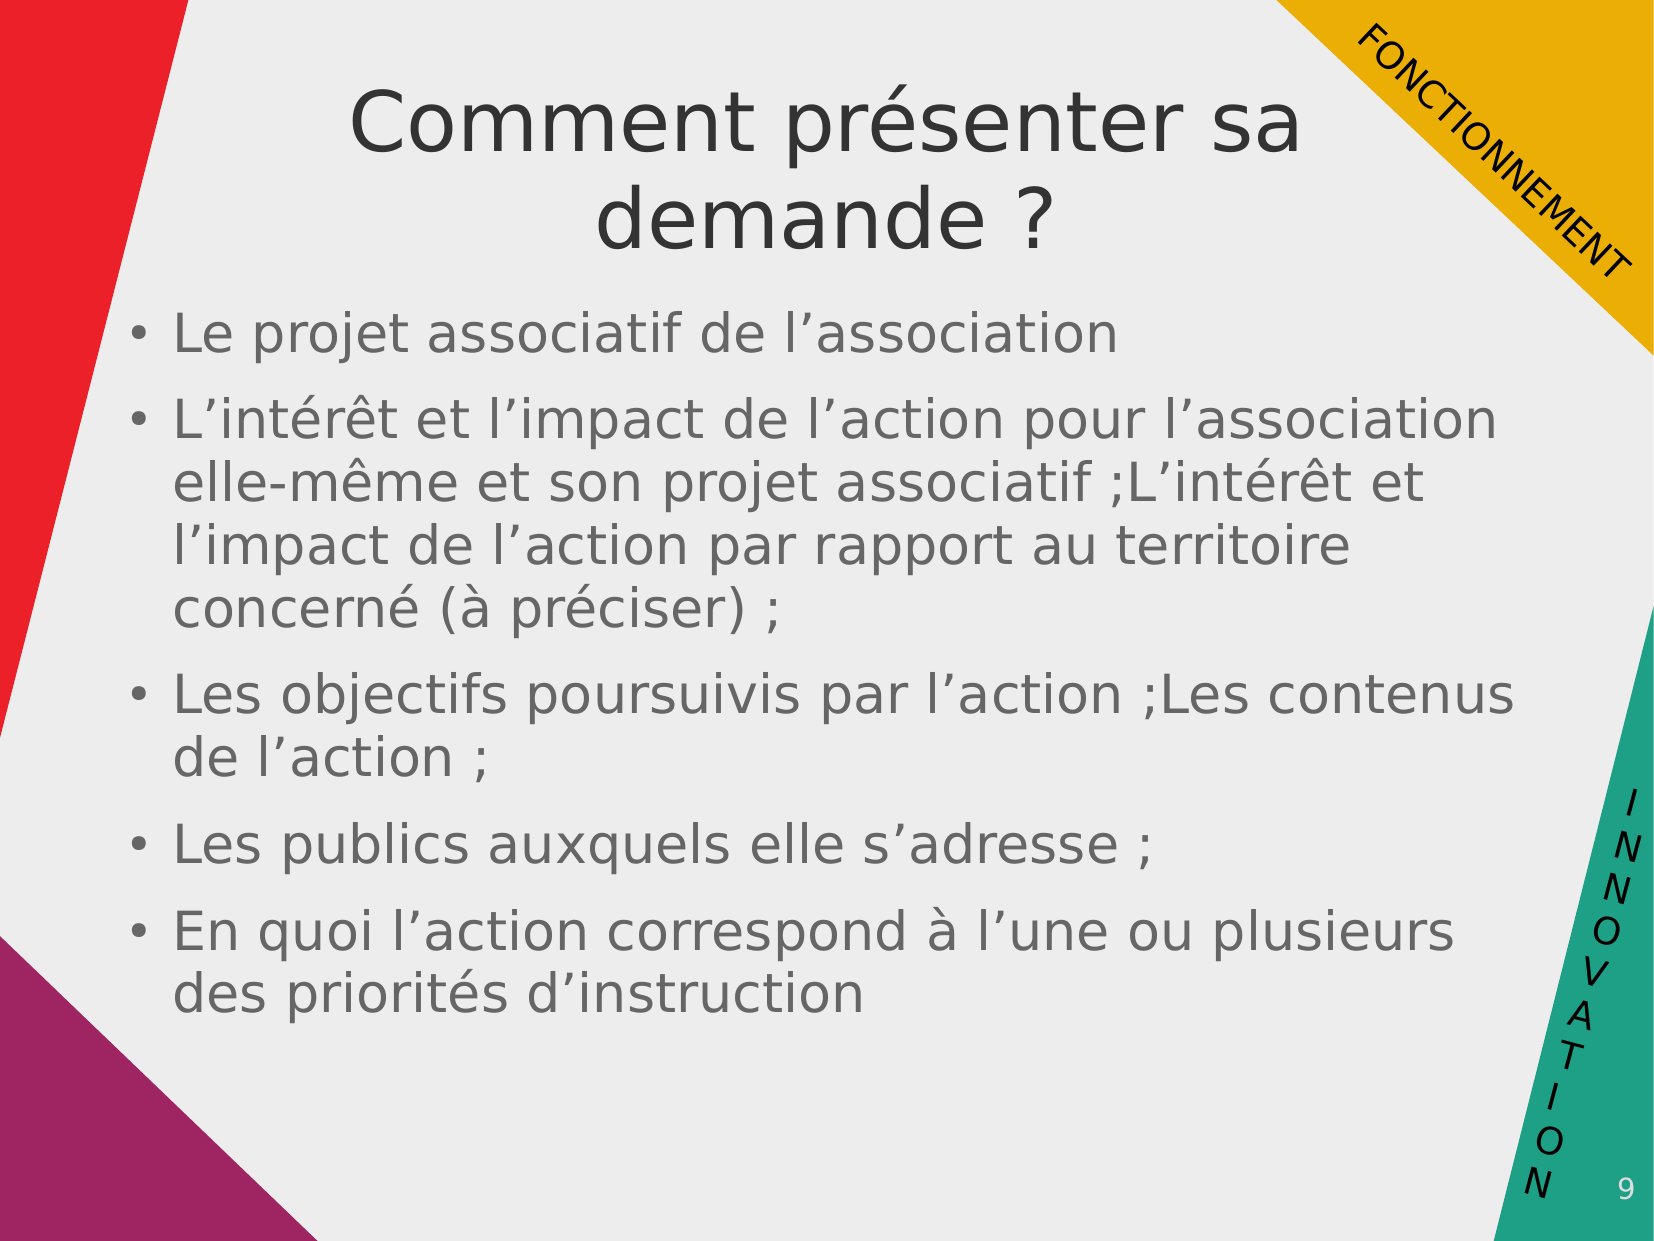

# Comment présenter sa demande ?
FONCTIONNEMENT
Le projet associatif de l’association
L’intérêt et l’impact de l’action pour l’association elle-même et son projet associatif ;L’intérêt et l’impact de l’action par rapport au territoire concerné (à préciser) ;
Les objectifs poursuivis par l’action ;Les contenus de l’action ;
Les publics auxquels elle s’adresse ;
En quoi l’action correspond à l’une ou plusieurs des priorités d’instruction
INNOVATION
9